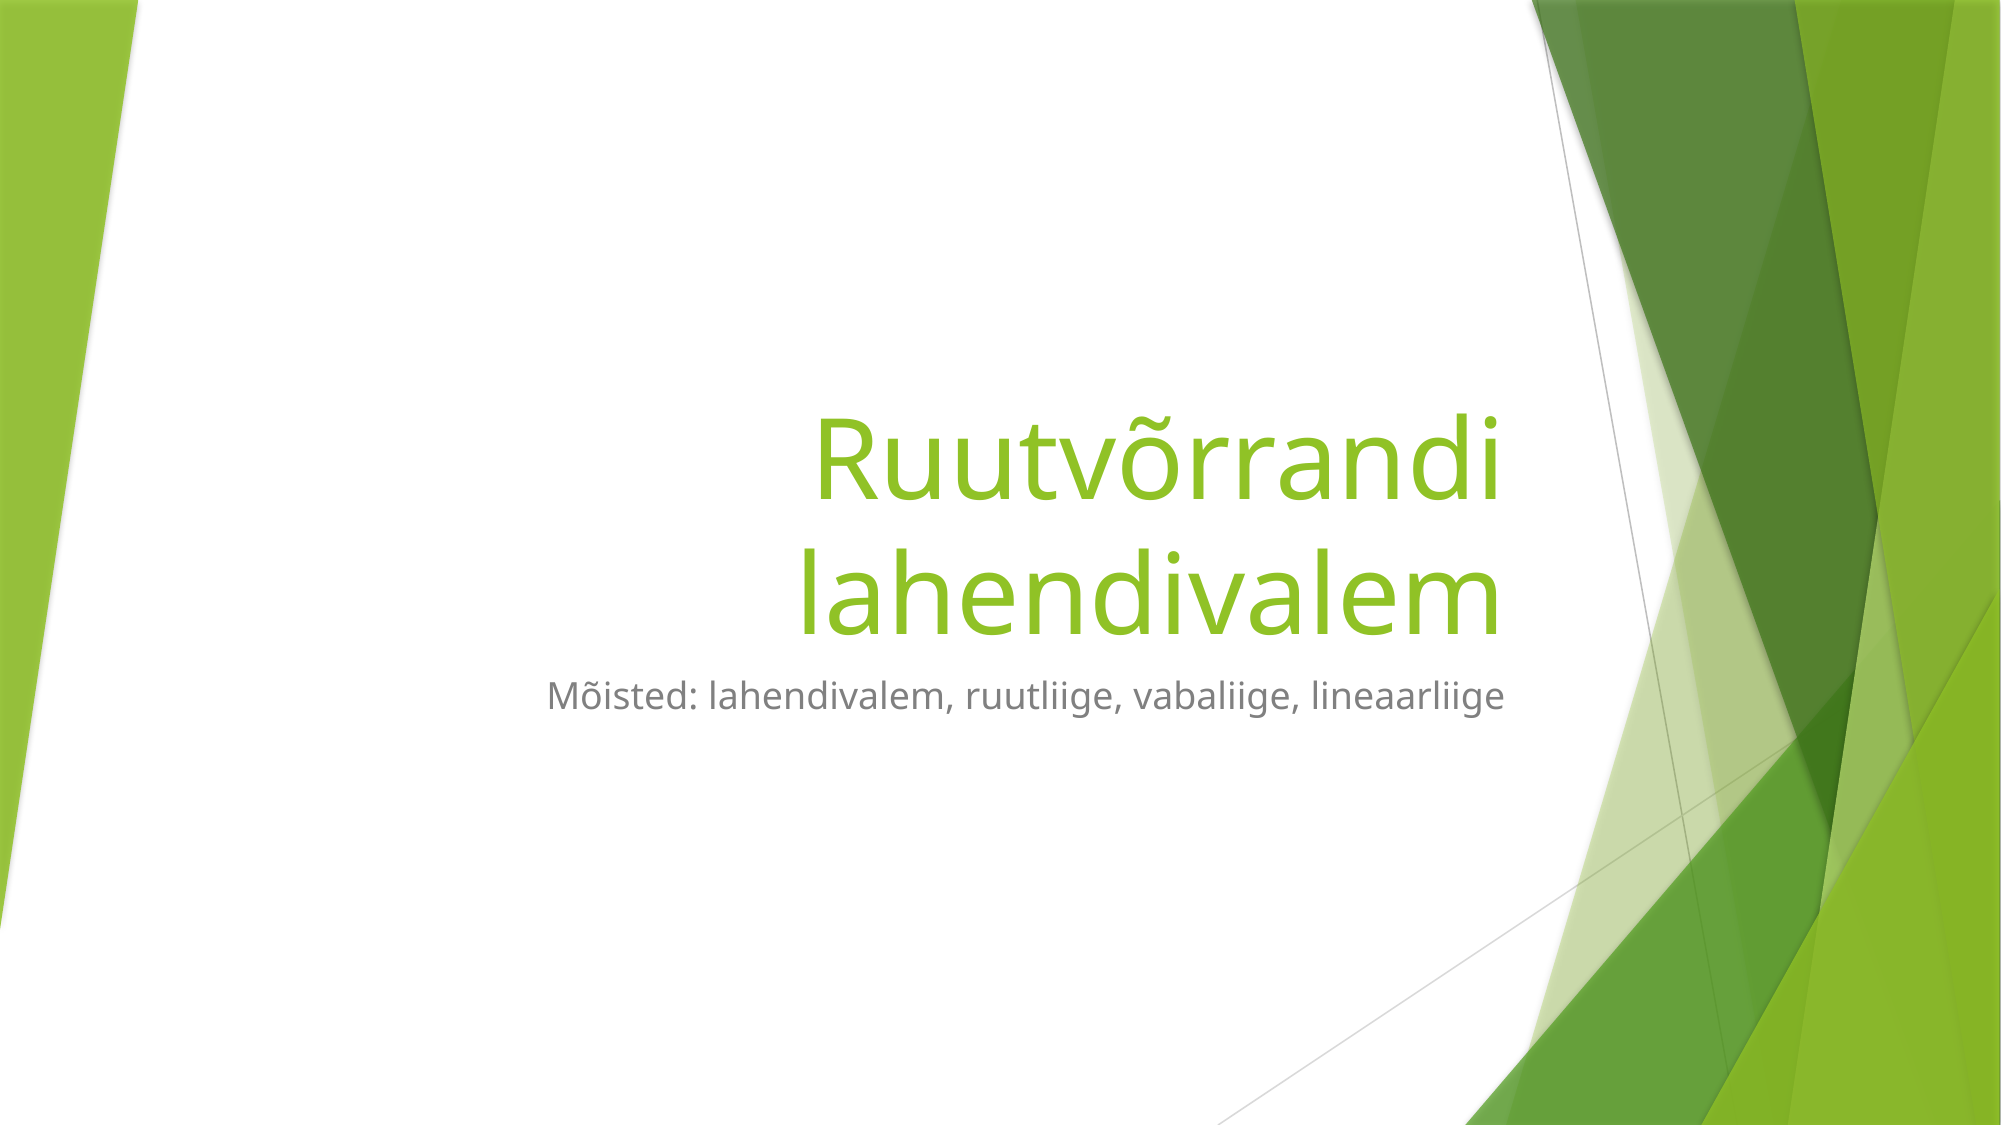

# Ruutvõrrandi lahendivalem
Mõisted: lahendivalem, ruutliige, vabaliige, lineaarliige